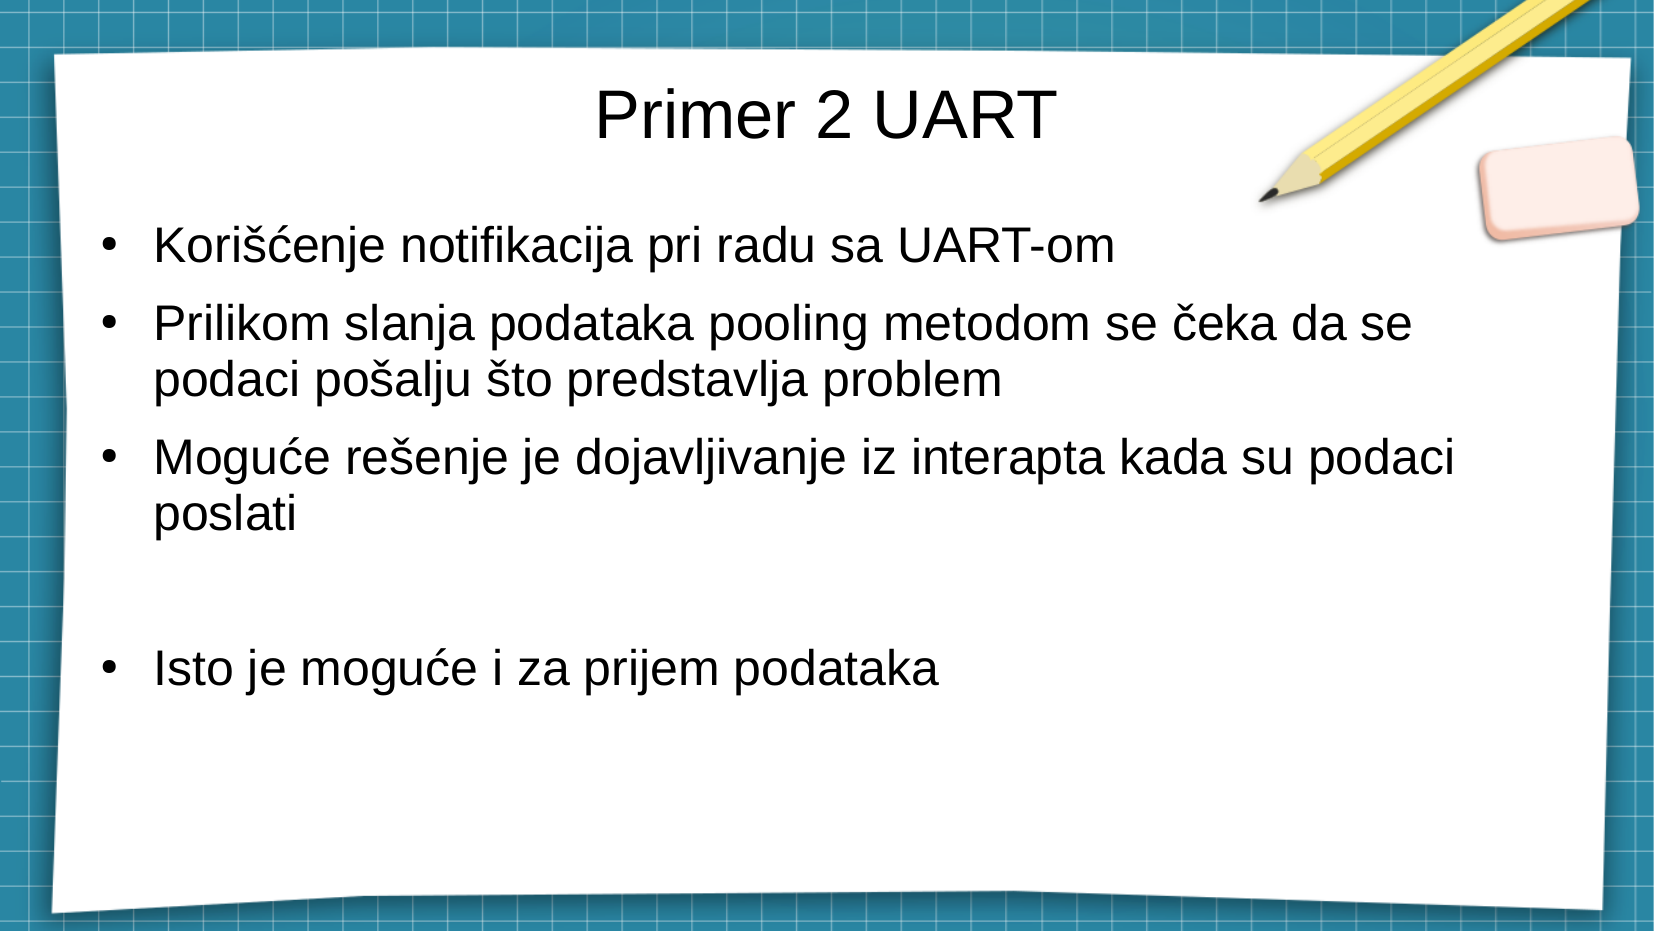

# Primer 2 UART
Korišćenje notifikacija pri radu sa UART-om
Prilikom slanja podataka pooling metodom se čeka da se podaci pošalju što predstavlja problem
Moguće rešenje je dojavljivanje iz interapta kada su podaci poslati
Isto je moguće i za prijem podataka